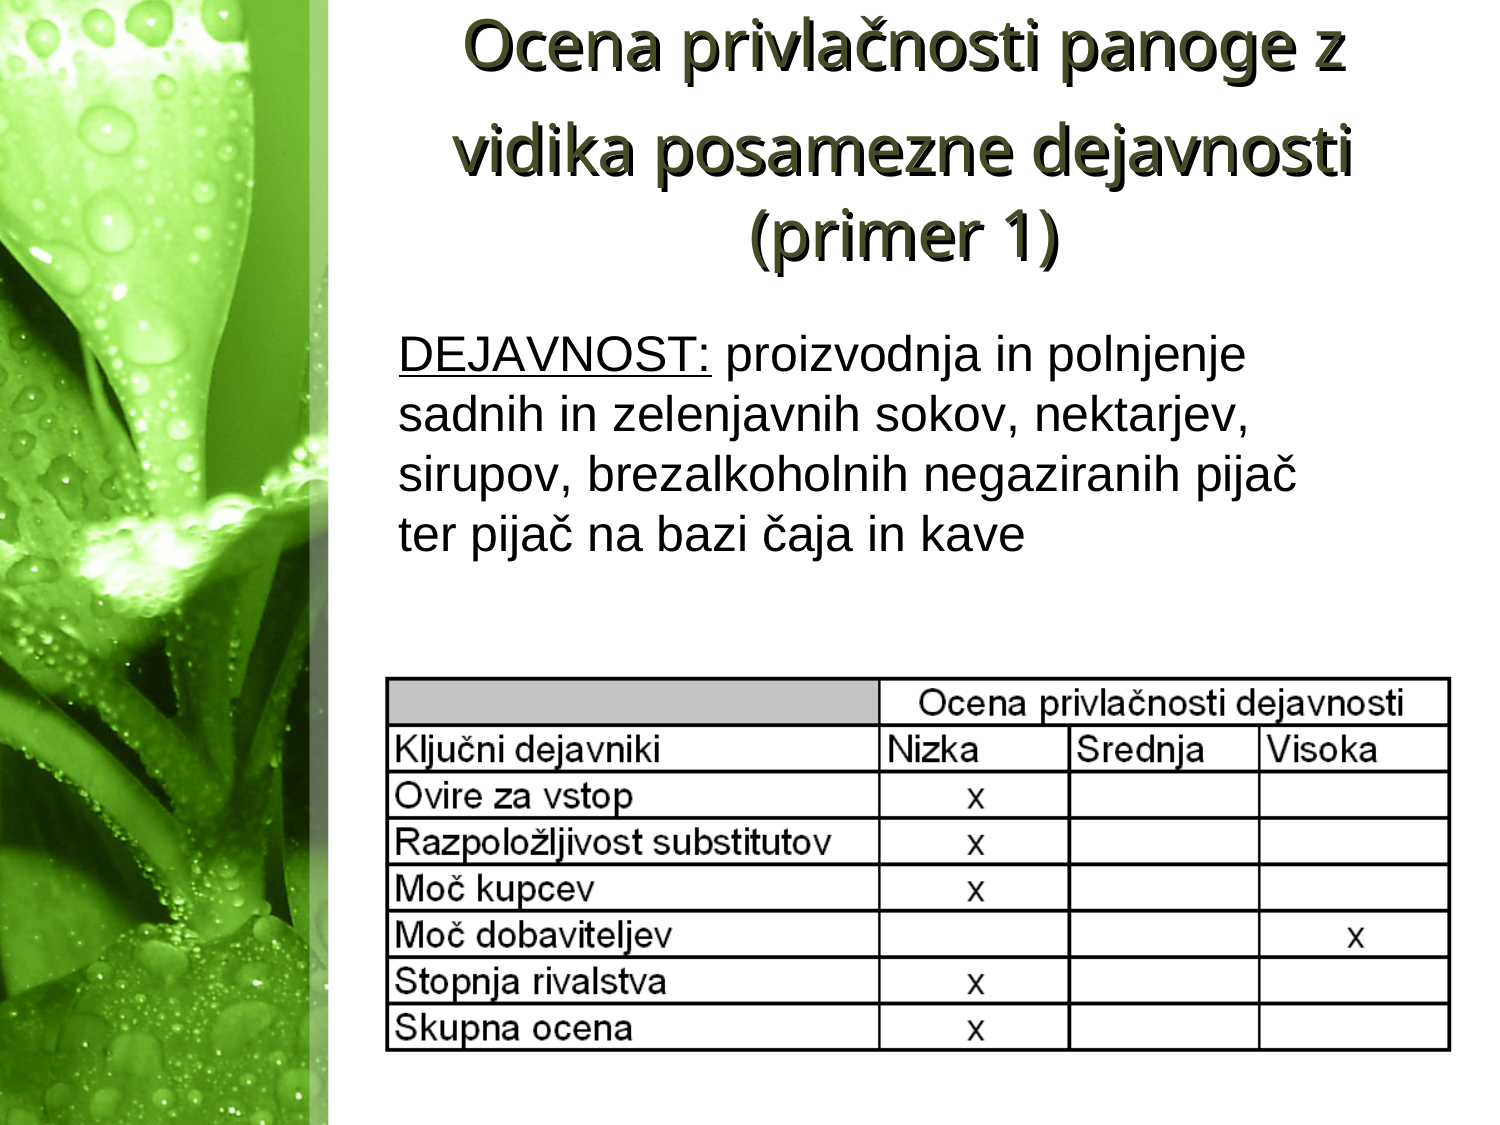

# Ocena privlačnosti panoge z vidika posamezne dejavnosti (primer 1)
DEJAVNOST: proizvodnja in polnjenje
sadnih in zelenjavnih sokov, nektarjev, sirupov, brezalkoholnih negaziranih pijač
ter pijač na bazi čaja in kave